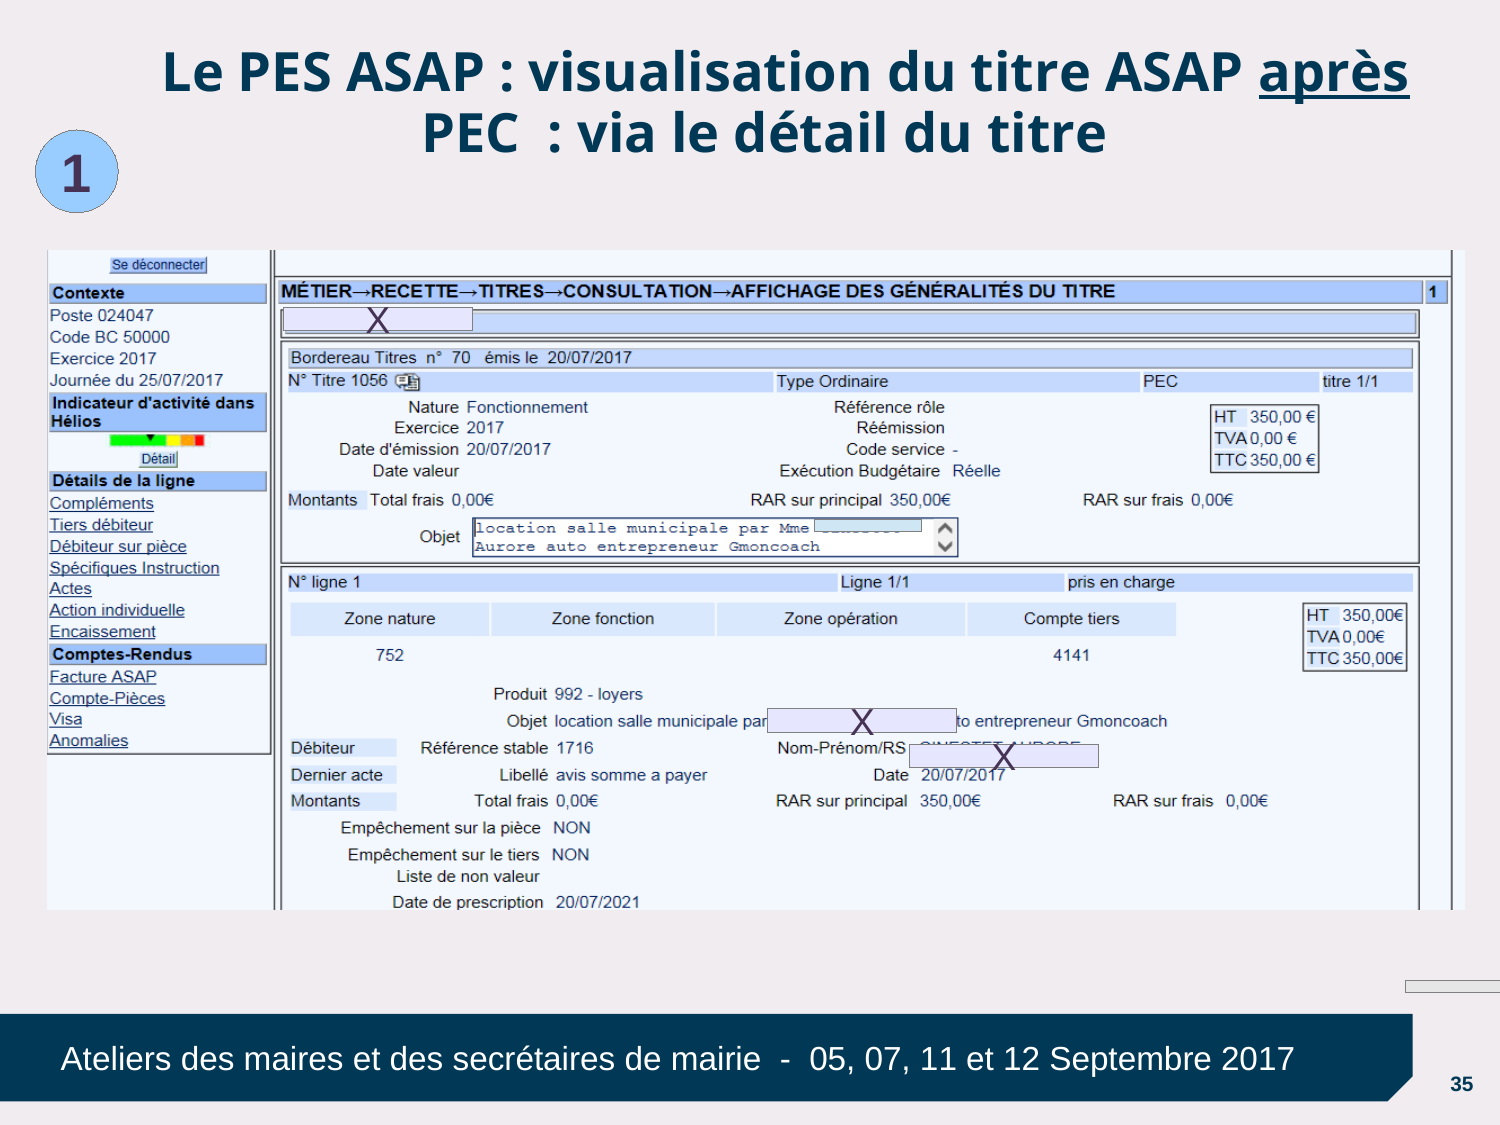

# Le PES ASAP : visualisation du titre ASAP après PEC  : via le détail du titre
1
X
X
X